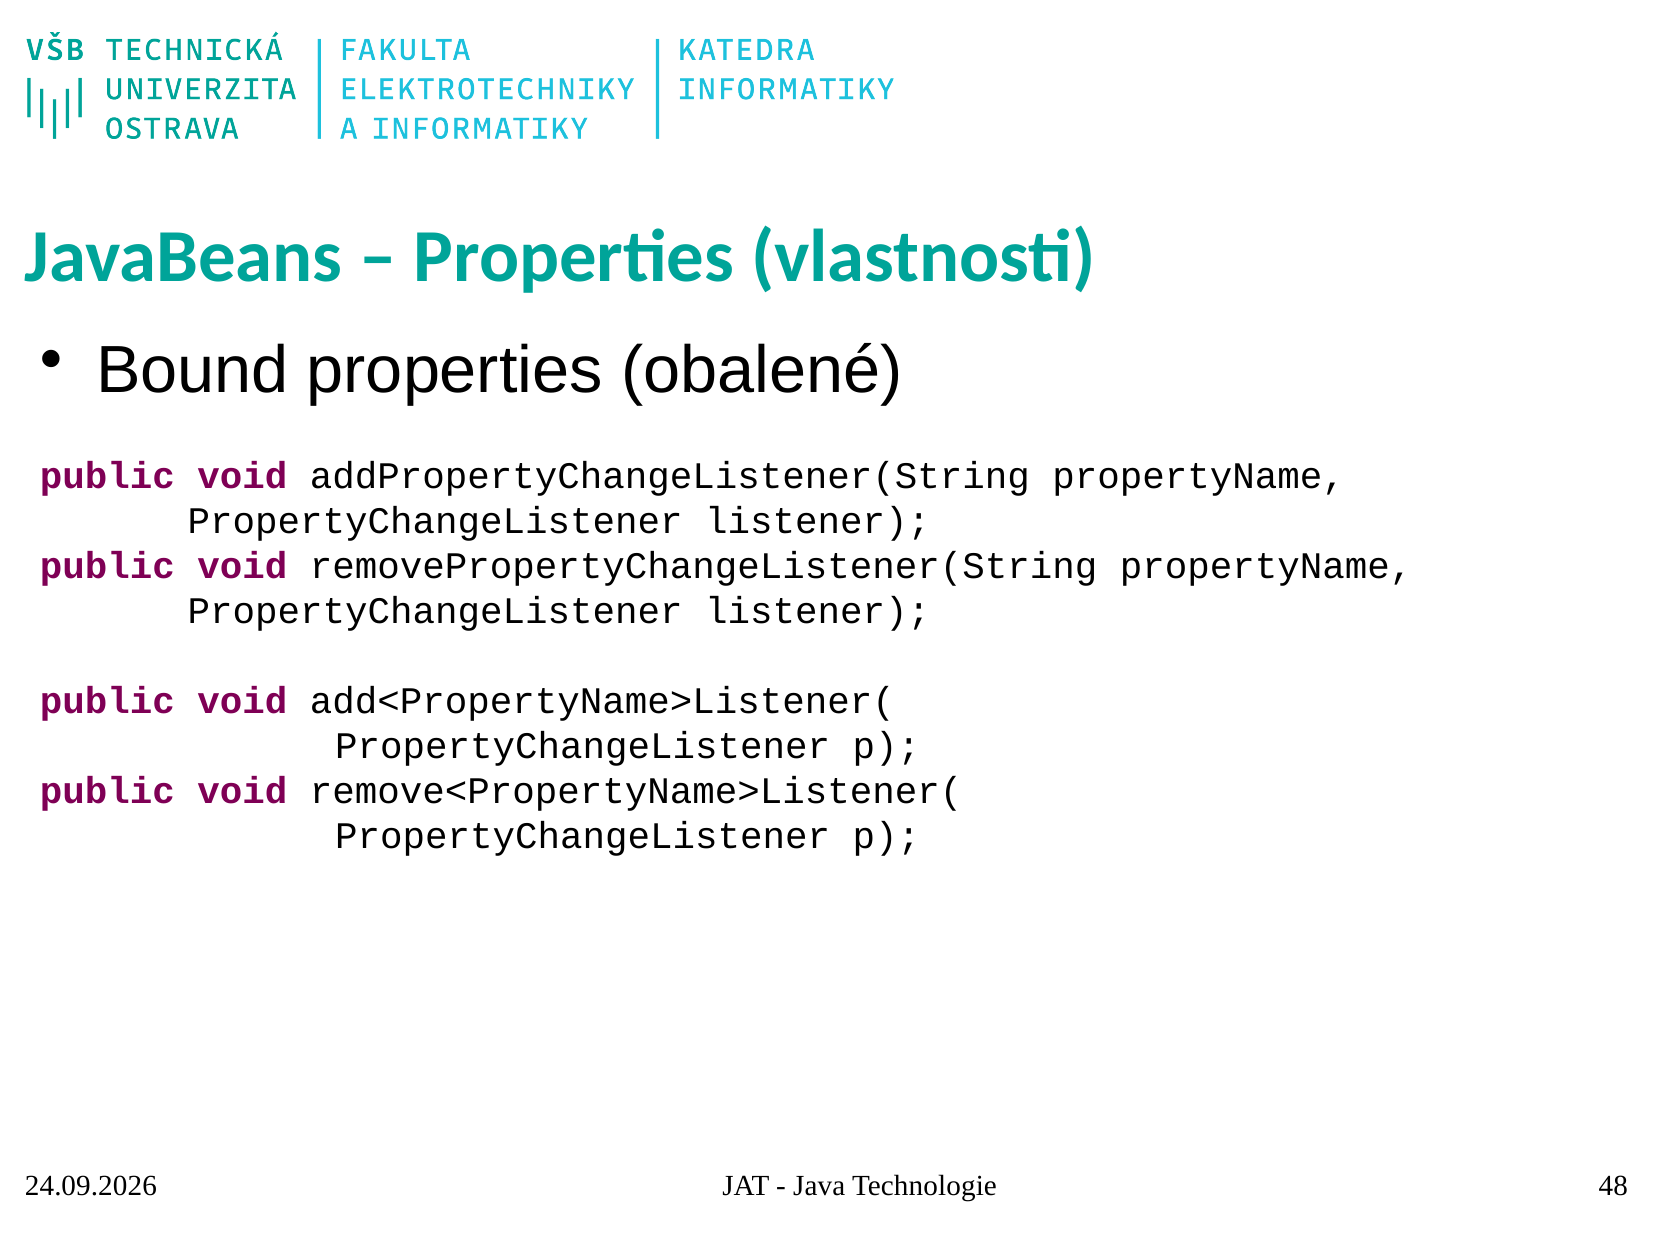

JavaBeans – Properties (vlastnosti)
# Bound properties (obalené)
public void addPropertyChangeListener(String propertyName,
		PropertyChangeListener listener);
public void removePropertyChangeListener(String propertyName,
		PropertyChangeListener listener);
public void add<PropertyName>Listener(
				PropertyChangeListener p);
public void remove<PropertyName>Listener(
				PropertyChangeListener p);
JAT - Java Technologie
48